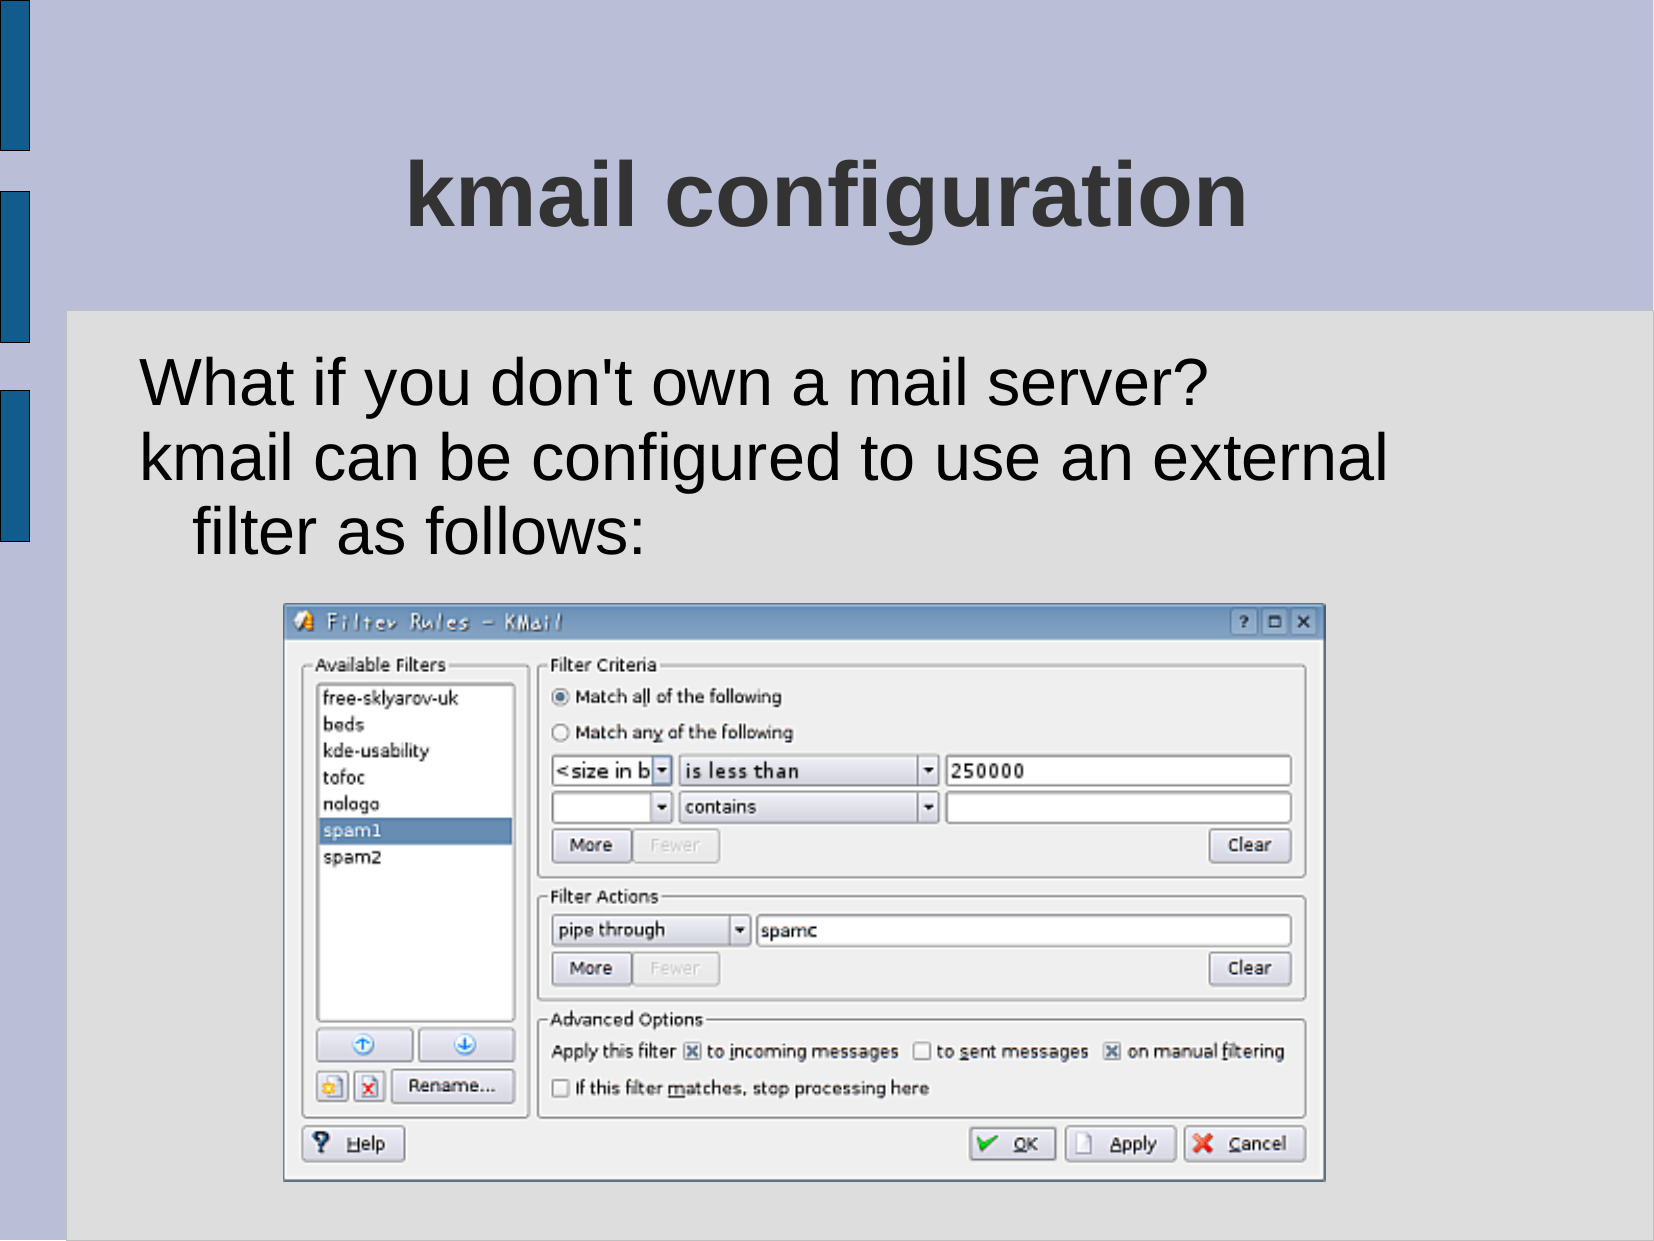

# kmail configuration
What if you don't own a mail server?
kmail can be configured to use an external filter as follows: